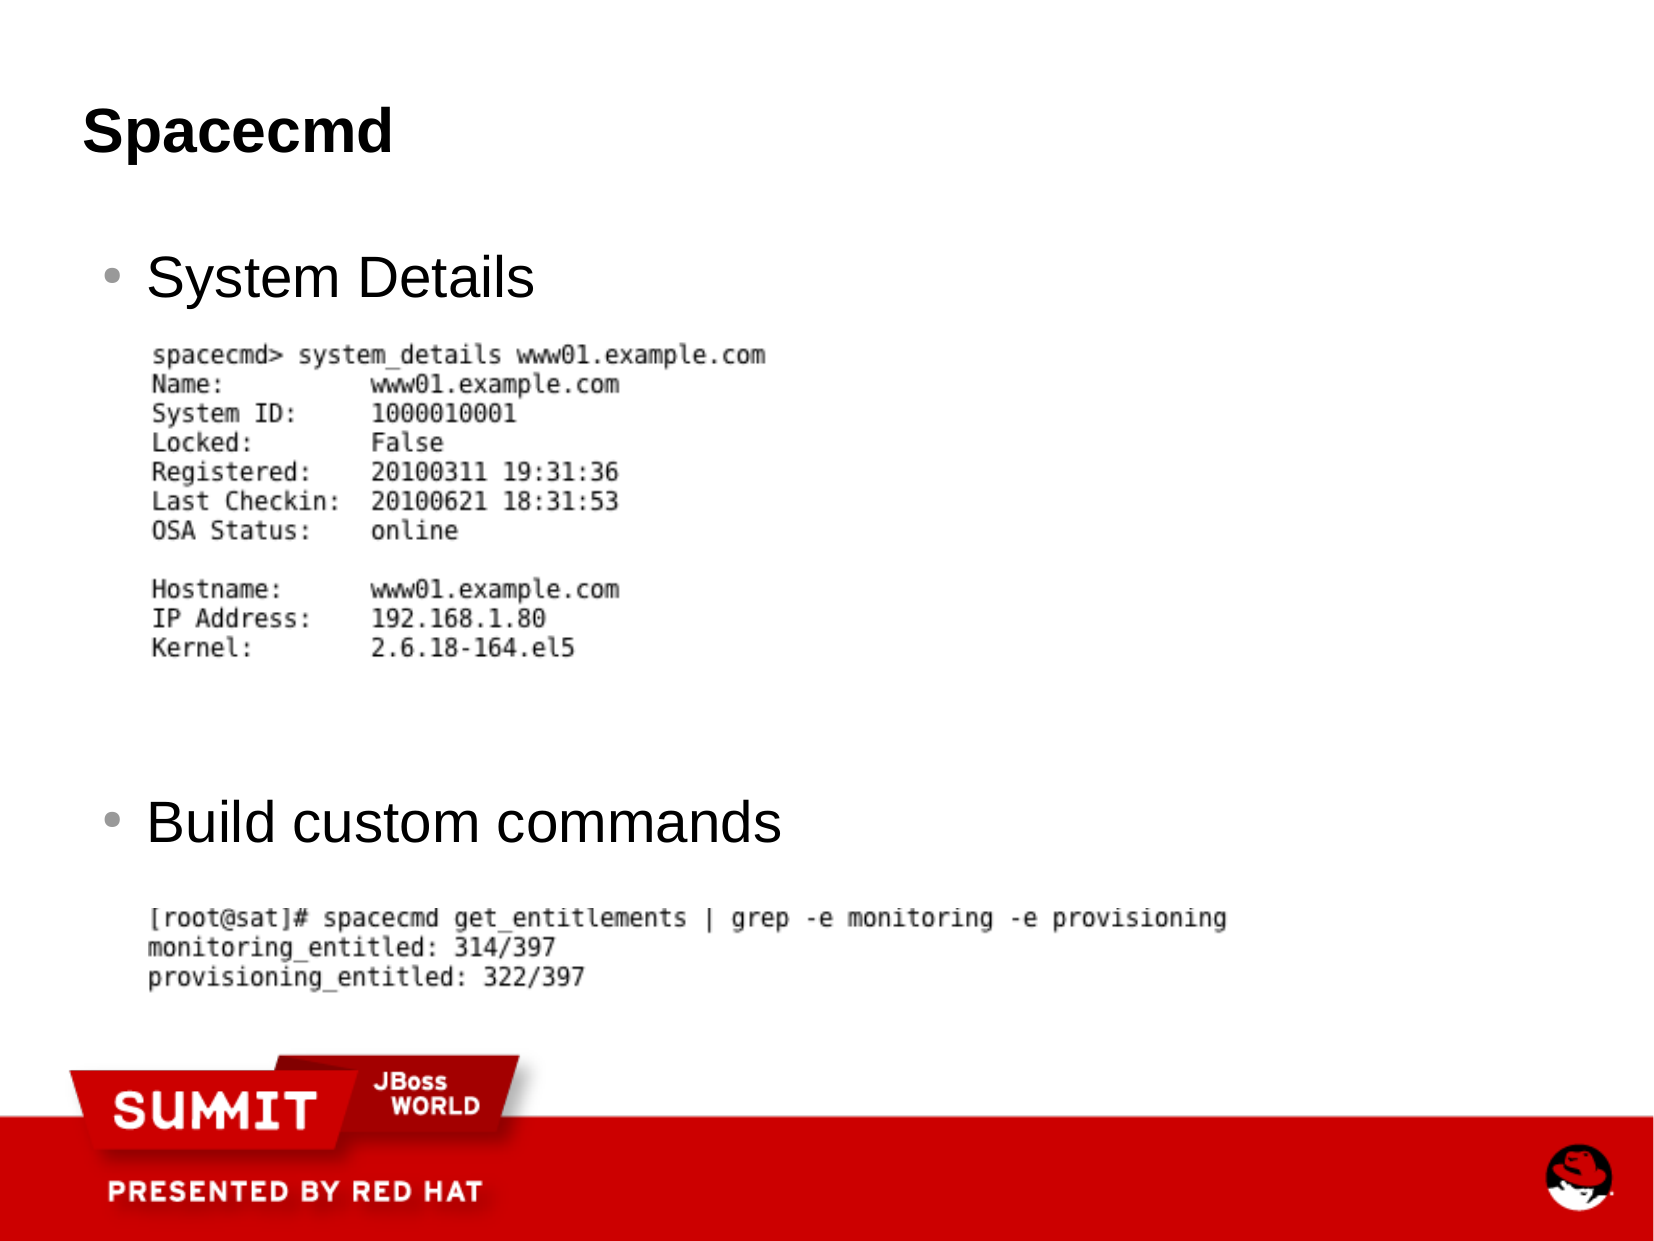

# Spacecmd
System Details
Build custom commands